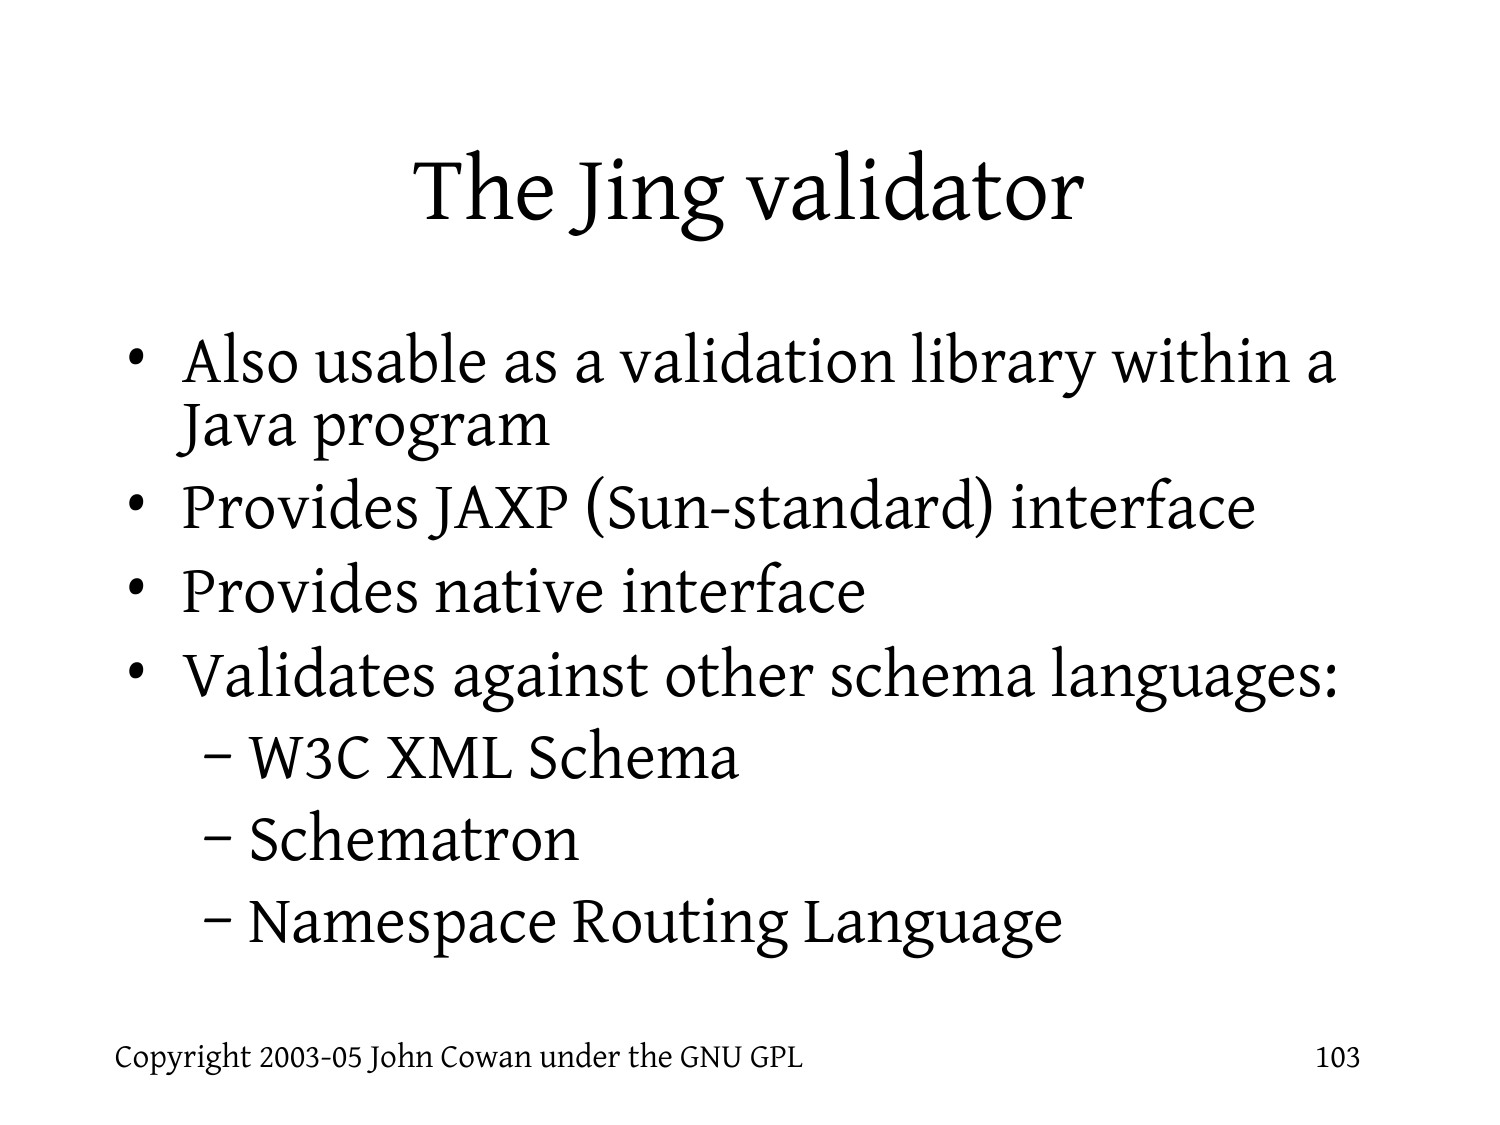

# The Jing validator
Also usable as a validation library within a Java program
Provides JAXP (Sun-standard) interface
Provides native interface
Validates against other schema languages:
W3C XML Schema
Schematron
Namespace Routing Language